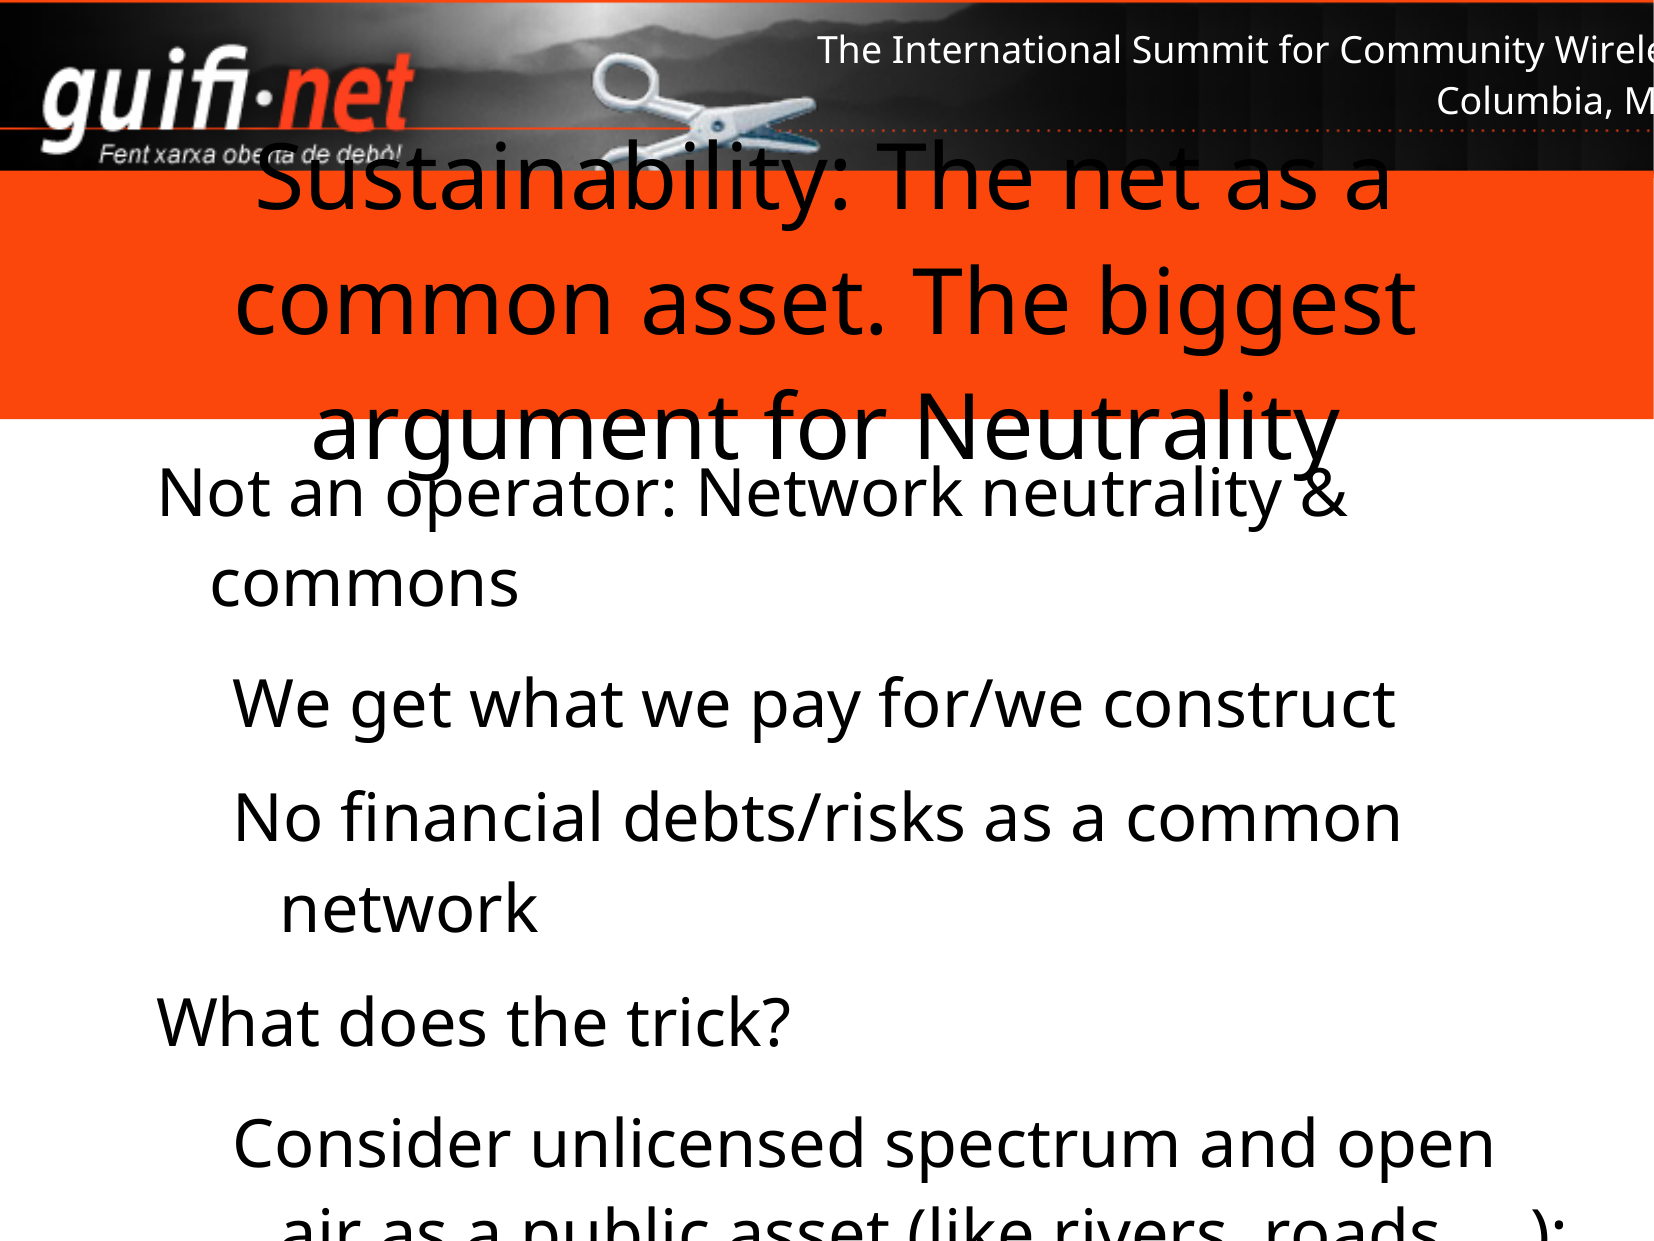

# Sustainability: The net as a common asset. The biggest argument for Neutrality
Not an operator: Network neutrality & commons
We get what we pay for/we construct
No financial debts/risks as a common network
What does the trick?
Consider unlicensed spectrum and open air as a public asset (like rivers, roads, ...): Comuns Sensefils